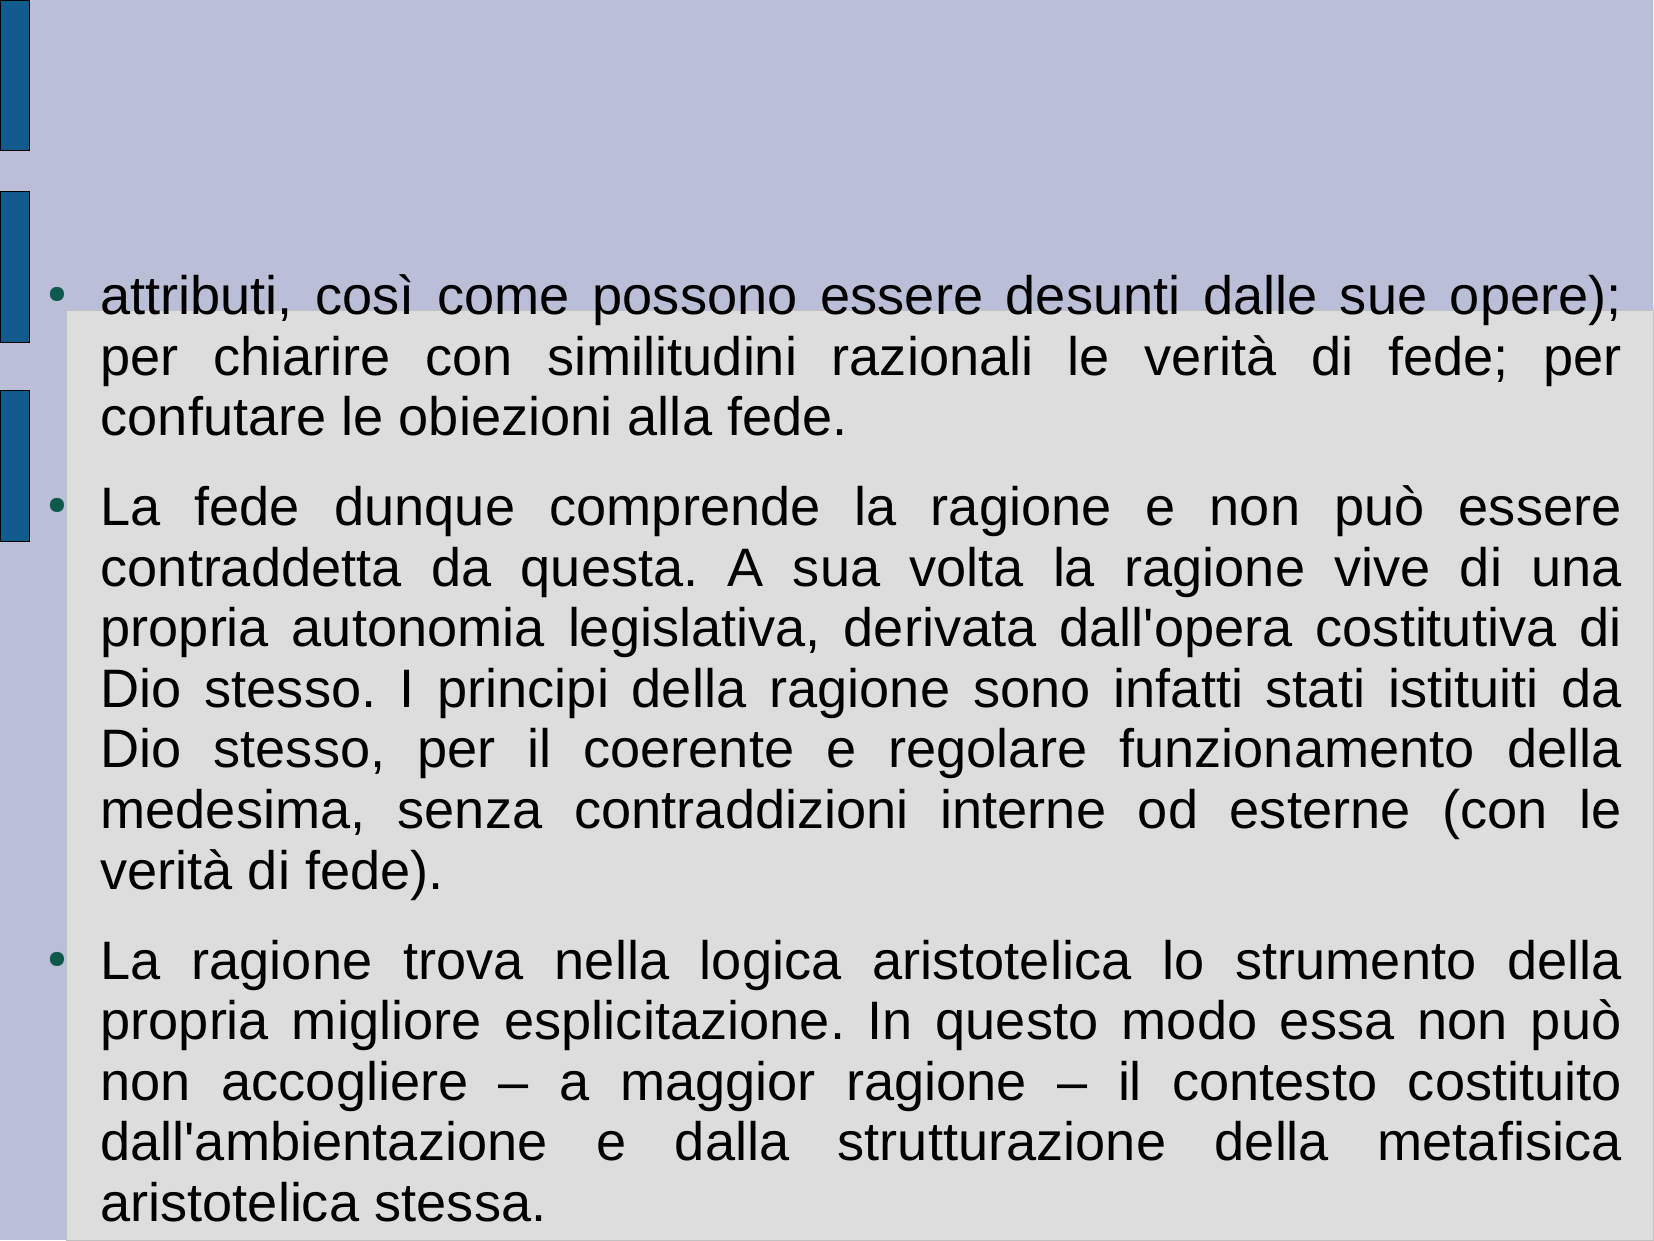

#
attributi, così come possono essere desunti dalle sue opere); per chiarire con similitudini razionali le verità di fede; per confutare le obiezioni alla fede.
La fede dunque comprende la ragione e non può essere contraddetta da questa. A sua volta la ragione vive di una propria autonomia legislativa, derivata dall'opera costitutiva di Dio stesso. I principi della ragione sono infatti stati istituiti da Dio stesso, per il coerente e regolare funzionamento della medesima, senza contraddizioni interne od esterne (con le verità di fede).
La ragione trova nella logica aristotelica lo strumento della propria migliore esplicitazione. In questo modo essa non può non accogliere – a maggior ragione – il contesto costituito dall'ambientazione e dalla strutturazione della metafisica aristotelica stessa.